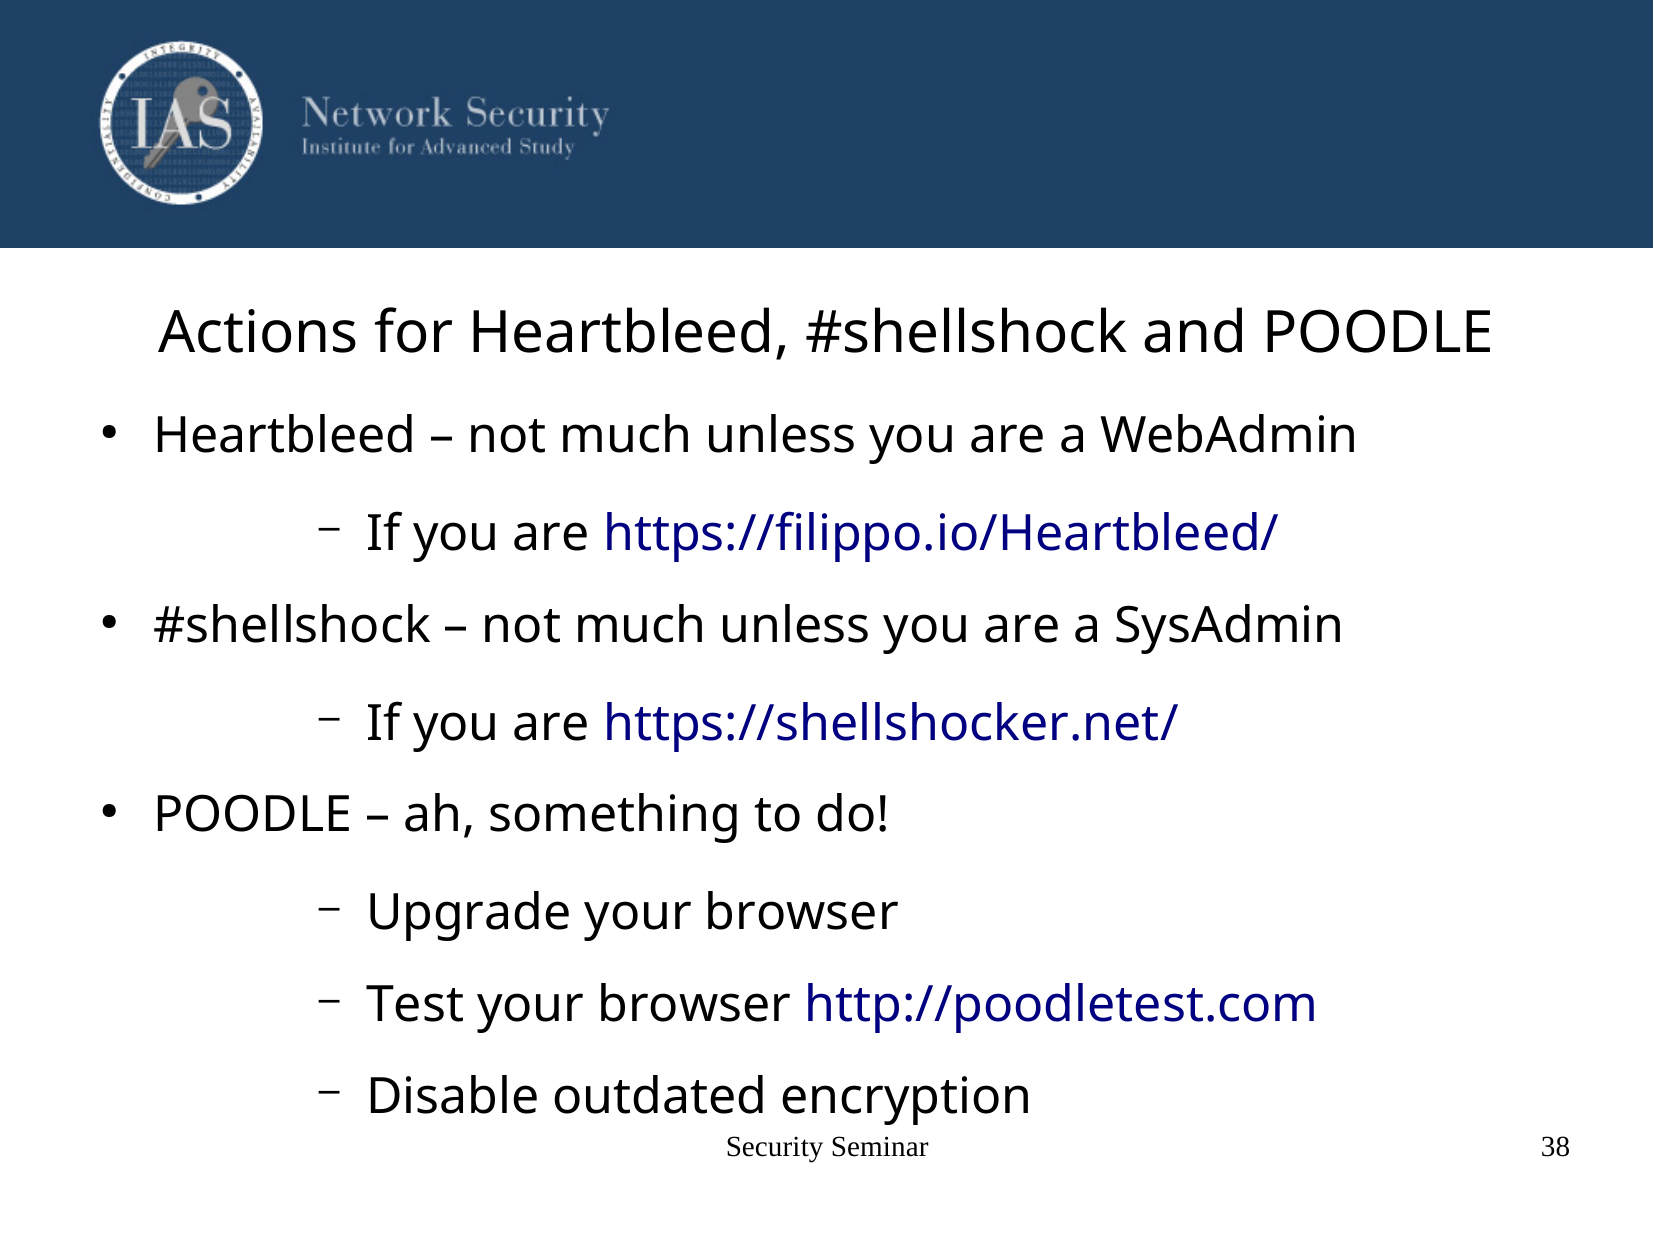

#
Actions for Heartbleed, #shellshock and POODLE
Heartbleed – not much unless you are a WebAdmin
If you are https://filippo.io/Heartbleed/
#shellshock – not much unless you are a SysAdmin
If you are https://shellshocker.net/
POODLE – ah, something to do!
Upgrade your browser
Test your browser http://poodletest.com
Disable outdated encryption
Security Seminar
38